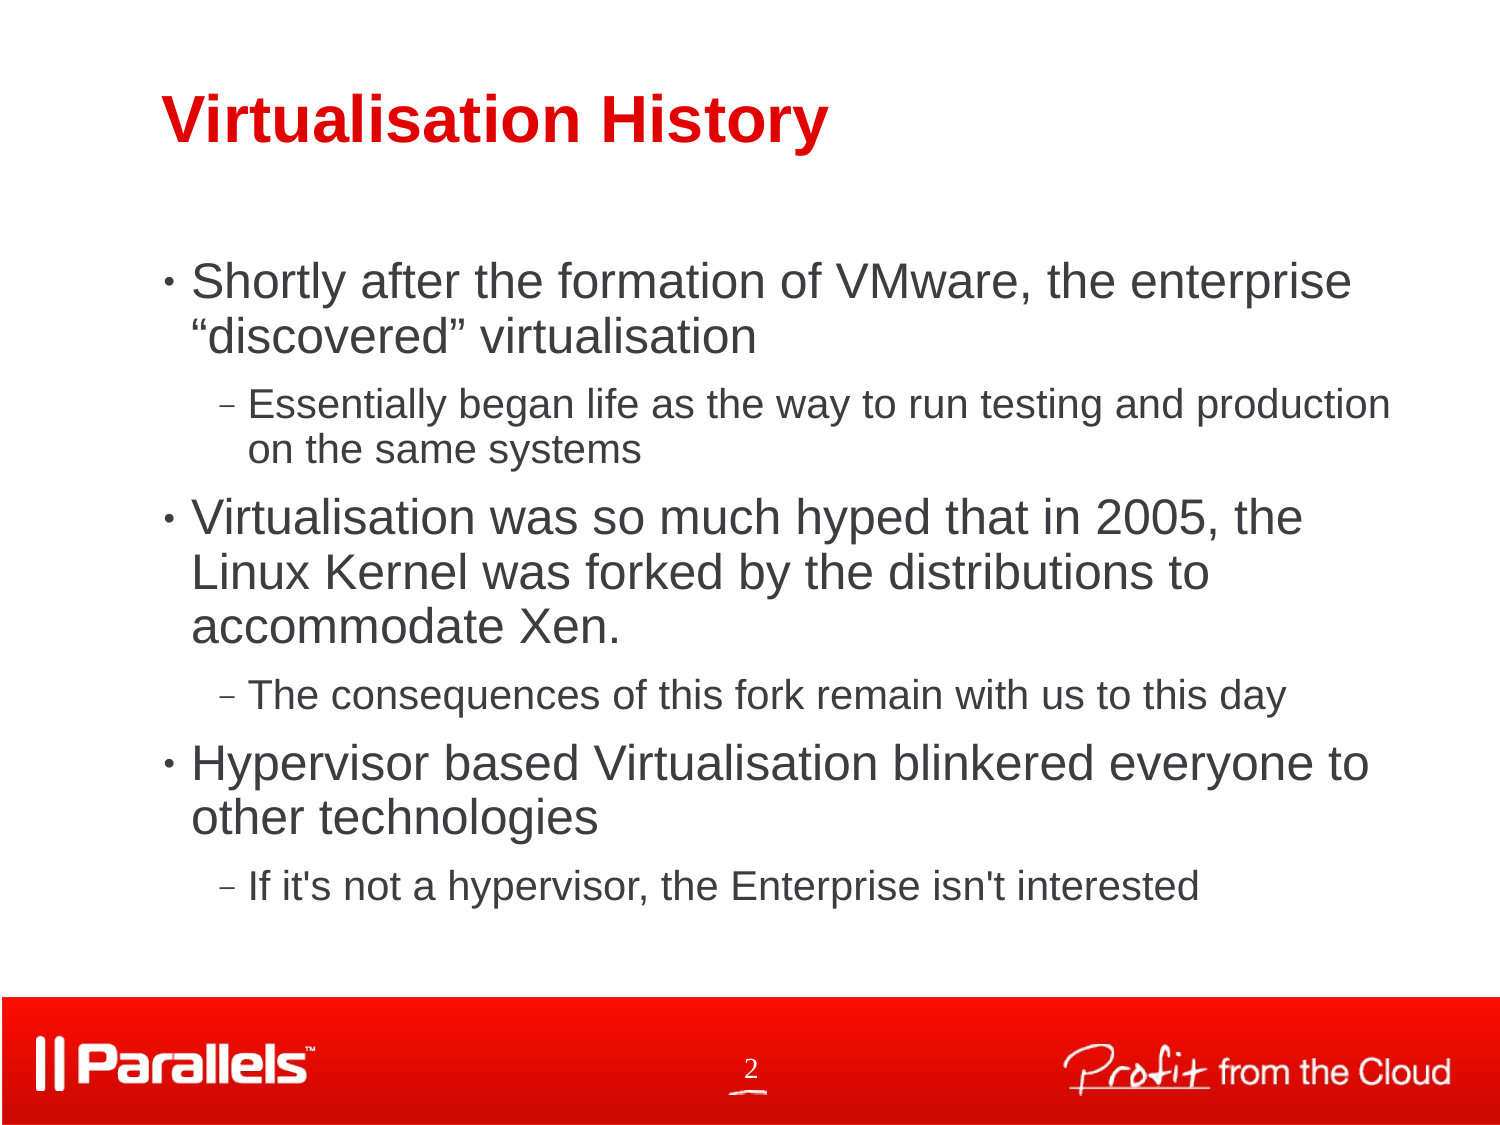

# Virtualisation History
Shortly after the formation of VMware, the enterprise “discovered” virtualisation
Essentially began life as the way to run testing and production on the same systems
Virtualisation was so much hyped that in 2005, the Linux Kernel was forked by the distributions to accommodate Xen.
The consequences of this fork remain with us to this day
Hypervisor based Virtualisation blinkered everyone to other technologies
If it's not a hypervisor, the Enterprise isn't interested